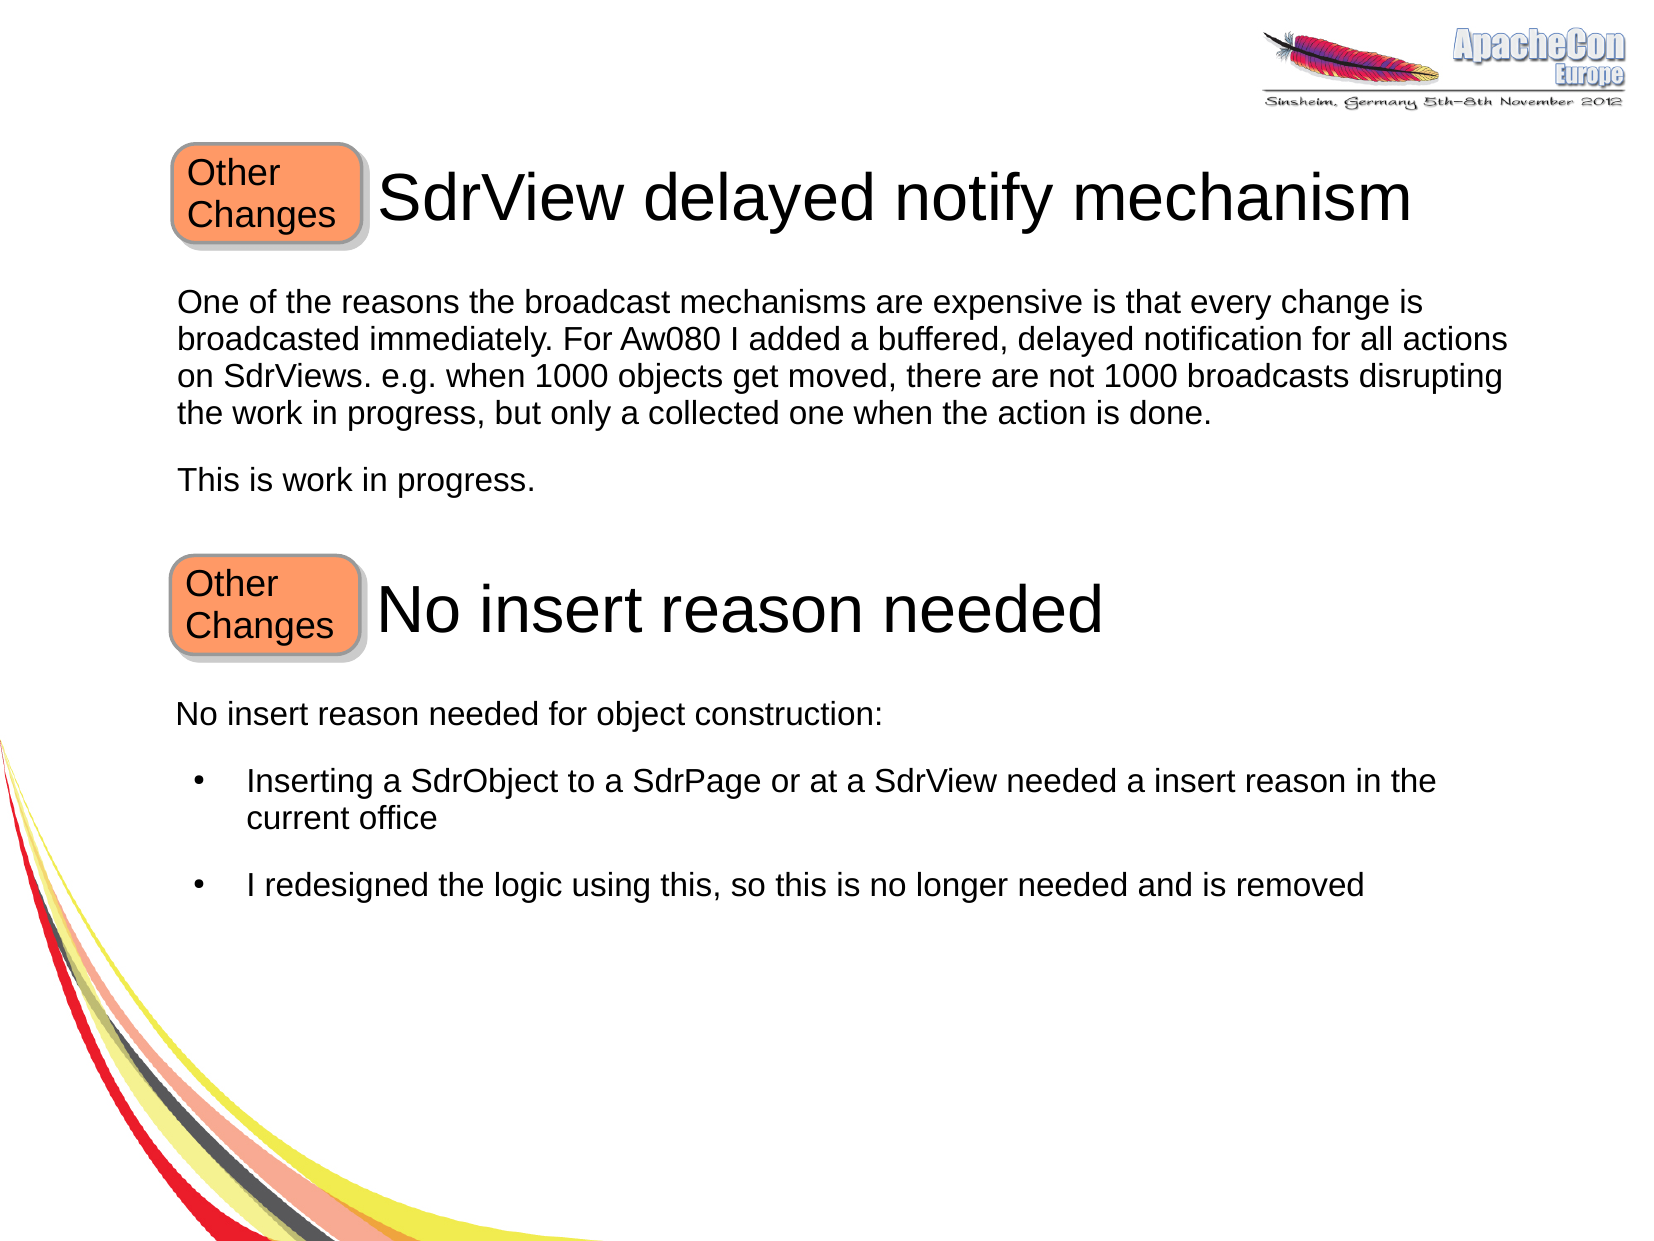

Other
Changes
SdrView delayed notify mechanism
# One of the reasons the broadcast mechanisms are expensive is that every change is broadcasted immediately. For Aw080 I added a buffered, delayed notification for all actions on SdrViews. e.g. when 1000 objects get moved, there are not 1000 broadcasts disrupting the work in progress, but only a collected one when the action is done.
This is work in progress.
Other
Changes
No insert reason needed
No insert reason needed for object construction:
Inserting a SdrObject to a SdrPage or at a SdrView needed a insert reason in the current office
I redesigned the logic using this, so this is no longer needed and is removed